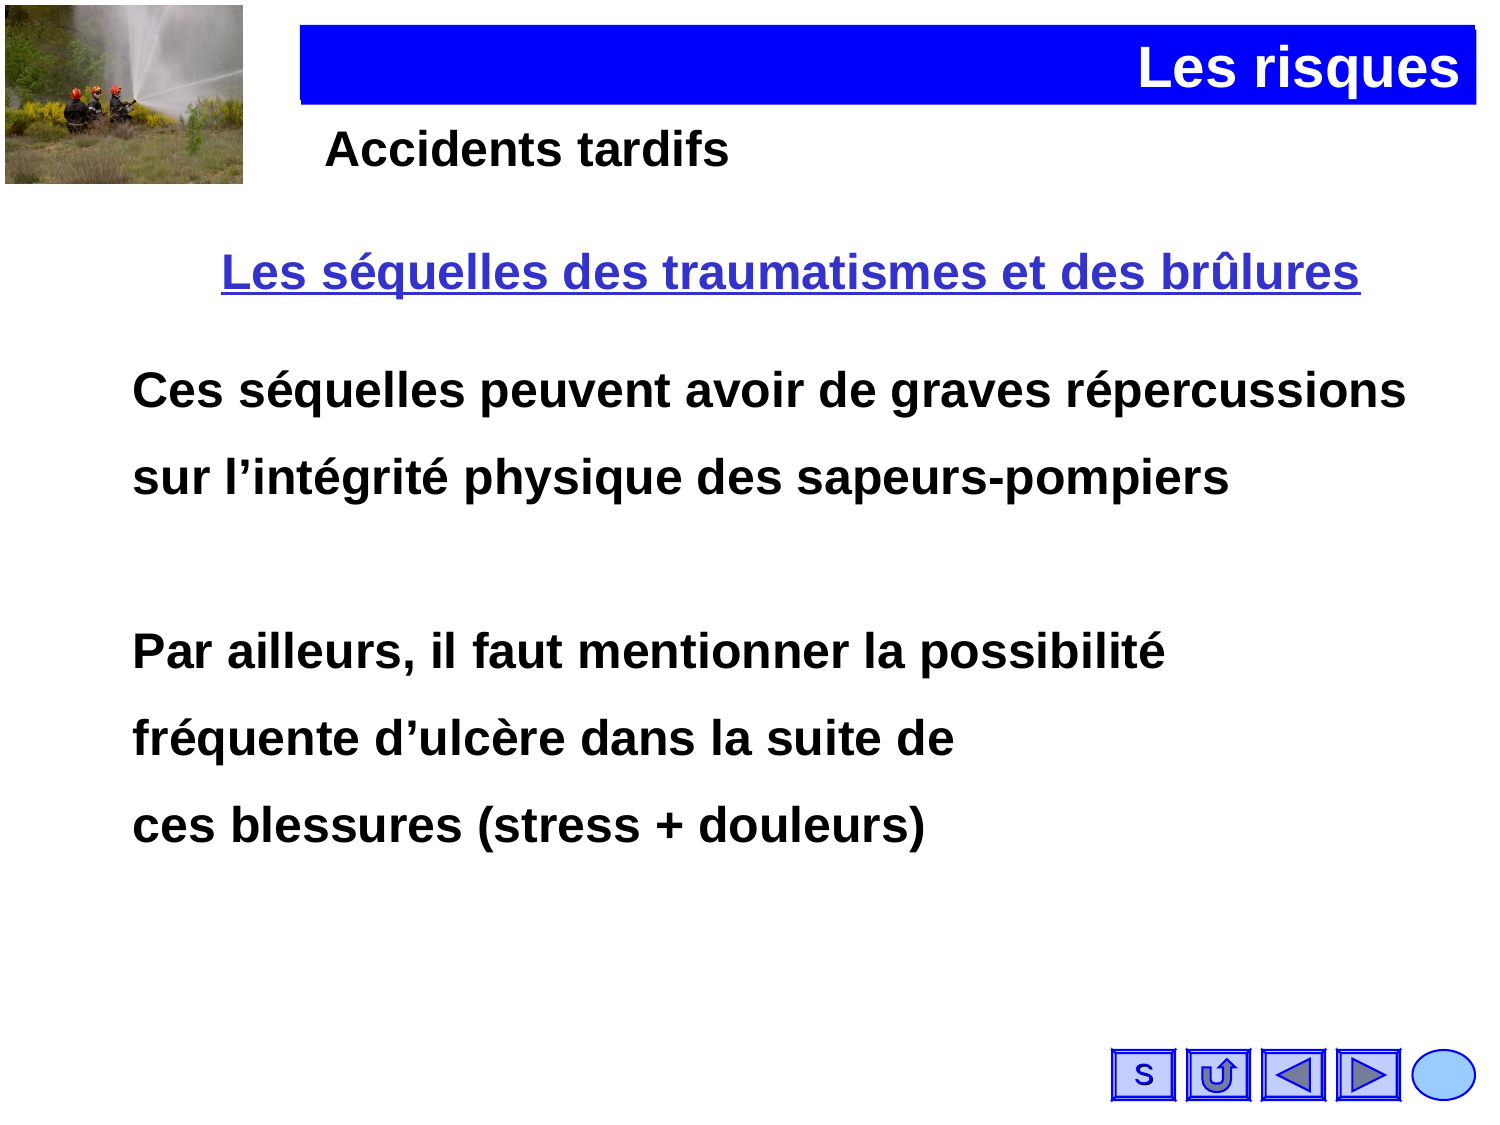

Les risques
Accidents tardifs
Les séquelles des traumatismes et des brûlures
Ces séquelles peuvent avoir de graves répercussions
sur l’intégrité physique des sapeurs-pompiers
Par ailleurs, il faut mentionner la possibilité
fréquente d’ulcère dans la suite de
ces blessures (stress + douleurs)